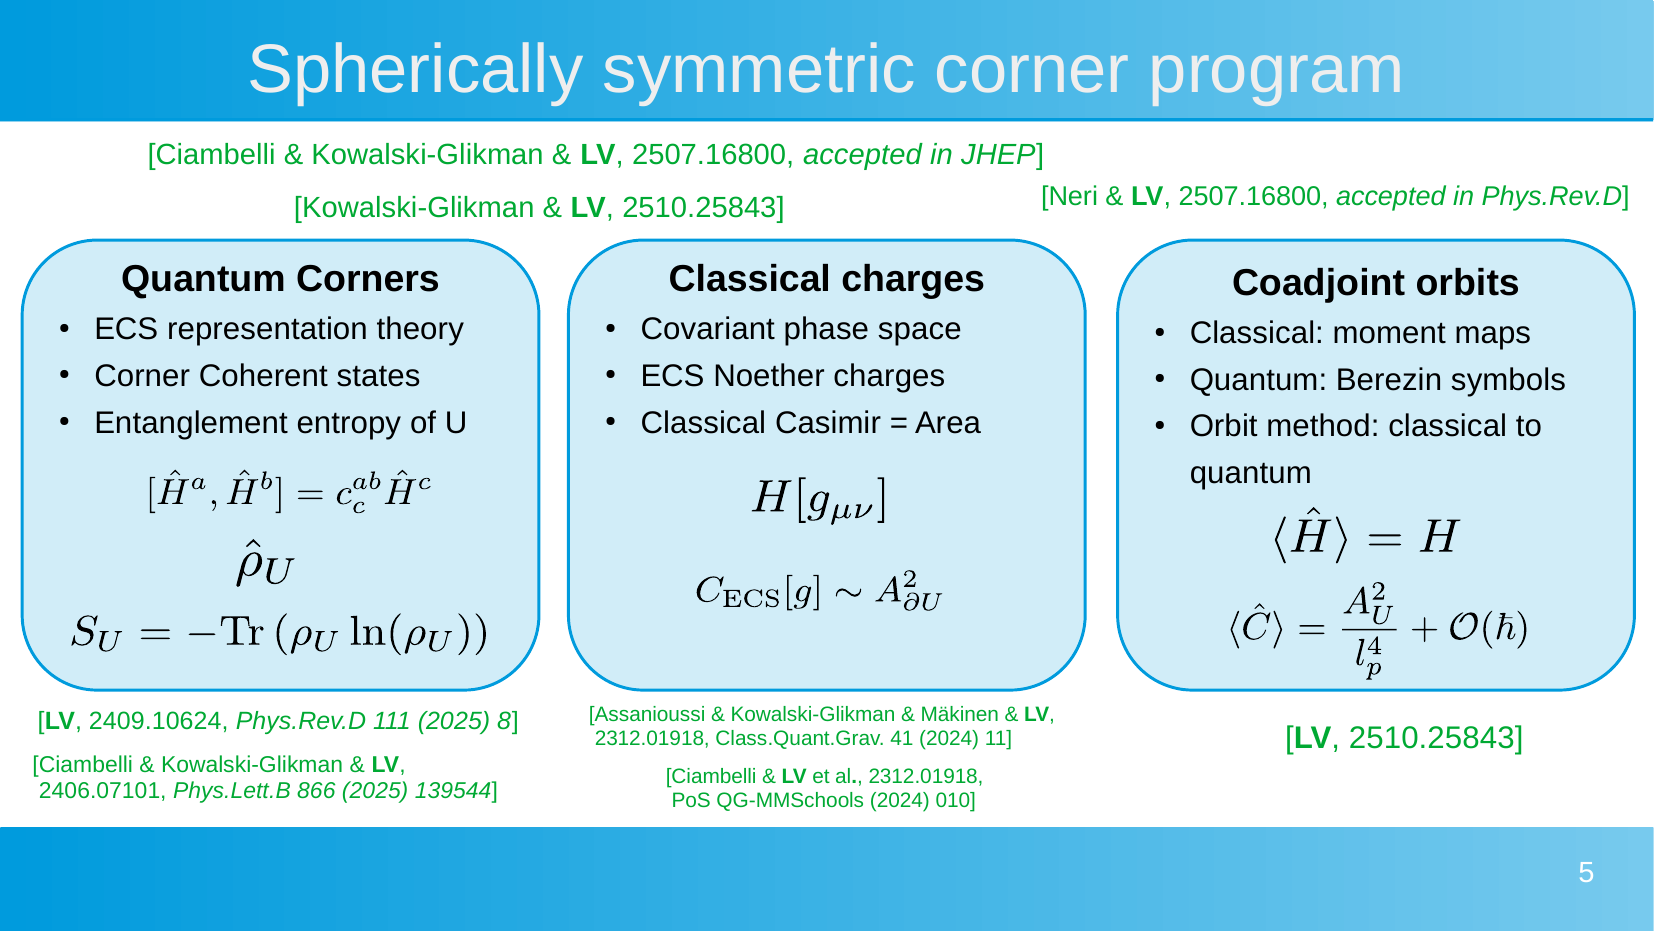

# Spherically symmetric corner program
[Ciambelli & Kowalski-Glikman & LV, 2507.16800, accepted in JHEP]
[Neri & LV, 2507.16800, accepted in Phys.Rev.D]
[Kowalski-Glikman & LV, 2510.25843]
Quantum Corners
ECS representation theory
Corner Coherent states
Entanglement entropy of U
Classical charges
Covariant phase space
ECS Noether charges
Classical Casimir = Area
Coadjoint orbits
Classical: moment maps
Quantum: Berezin symbols
Orbit method: classical to
quantum
[Assanioussi & Kowalski-Glikman & Mäkinen & LV,
 2312.01918, Class.Quant.Grav. 41 (2024) 11]
[LV, 2409.10624, Phys.Rev.D 111 (2025) 8]
[LV, 2510.25843]
[Ciambelli & Kowalski-Glikman & LV,
 2406.07101, Phys.Lett.B 866 (2025) 139544]
[Ciambelli & LV et al., 2312.01918,
 PoS QG-MMSchools (2024) 010]
5